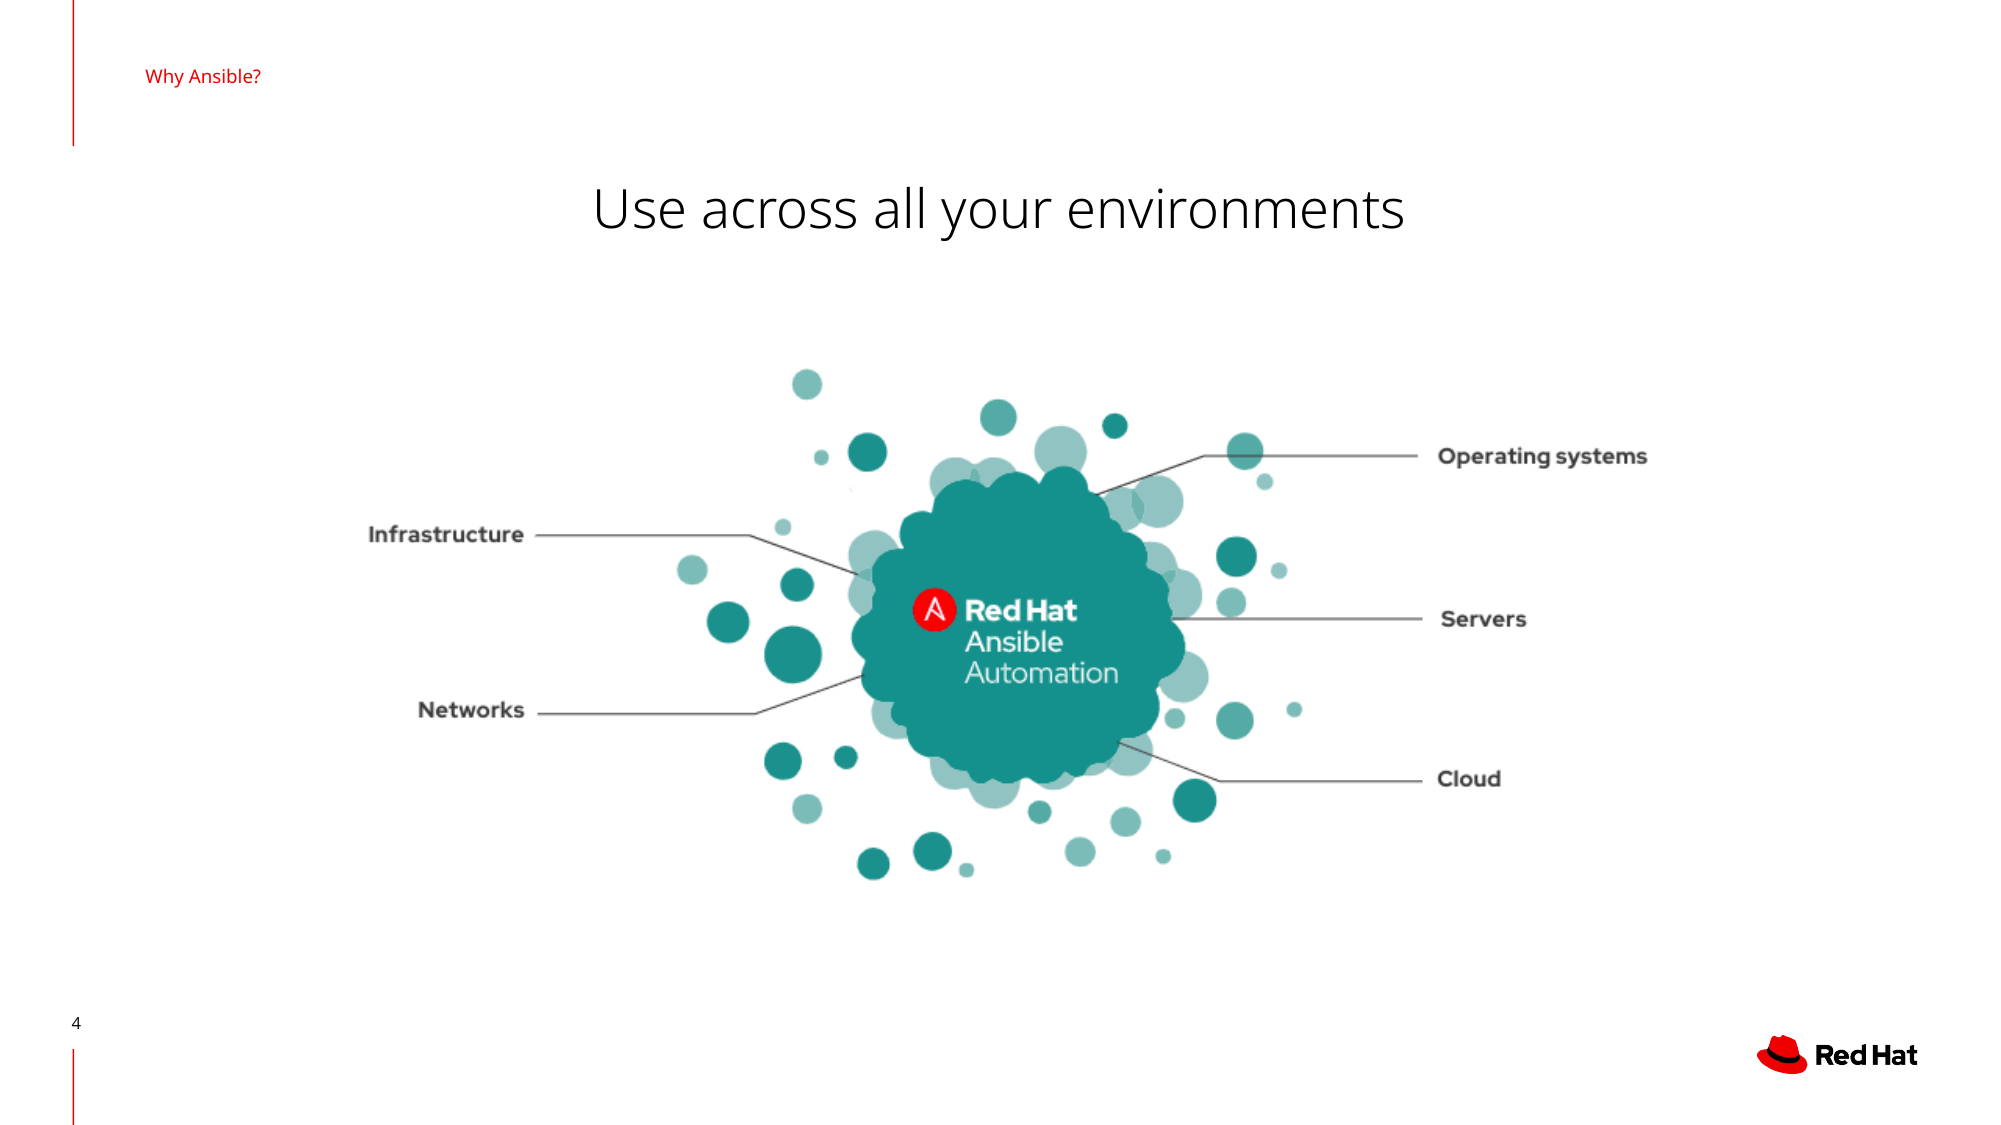

Why Ansible?
# Use across all your environments
4